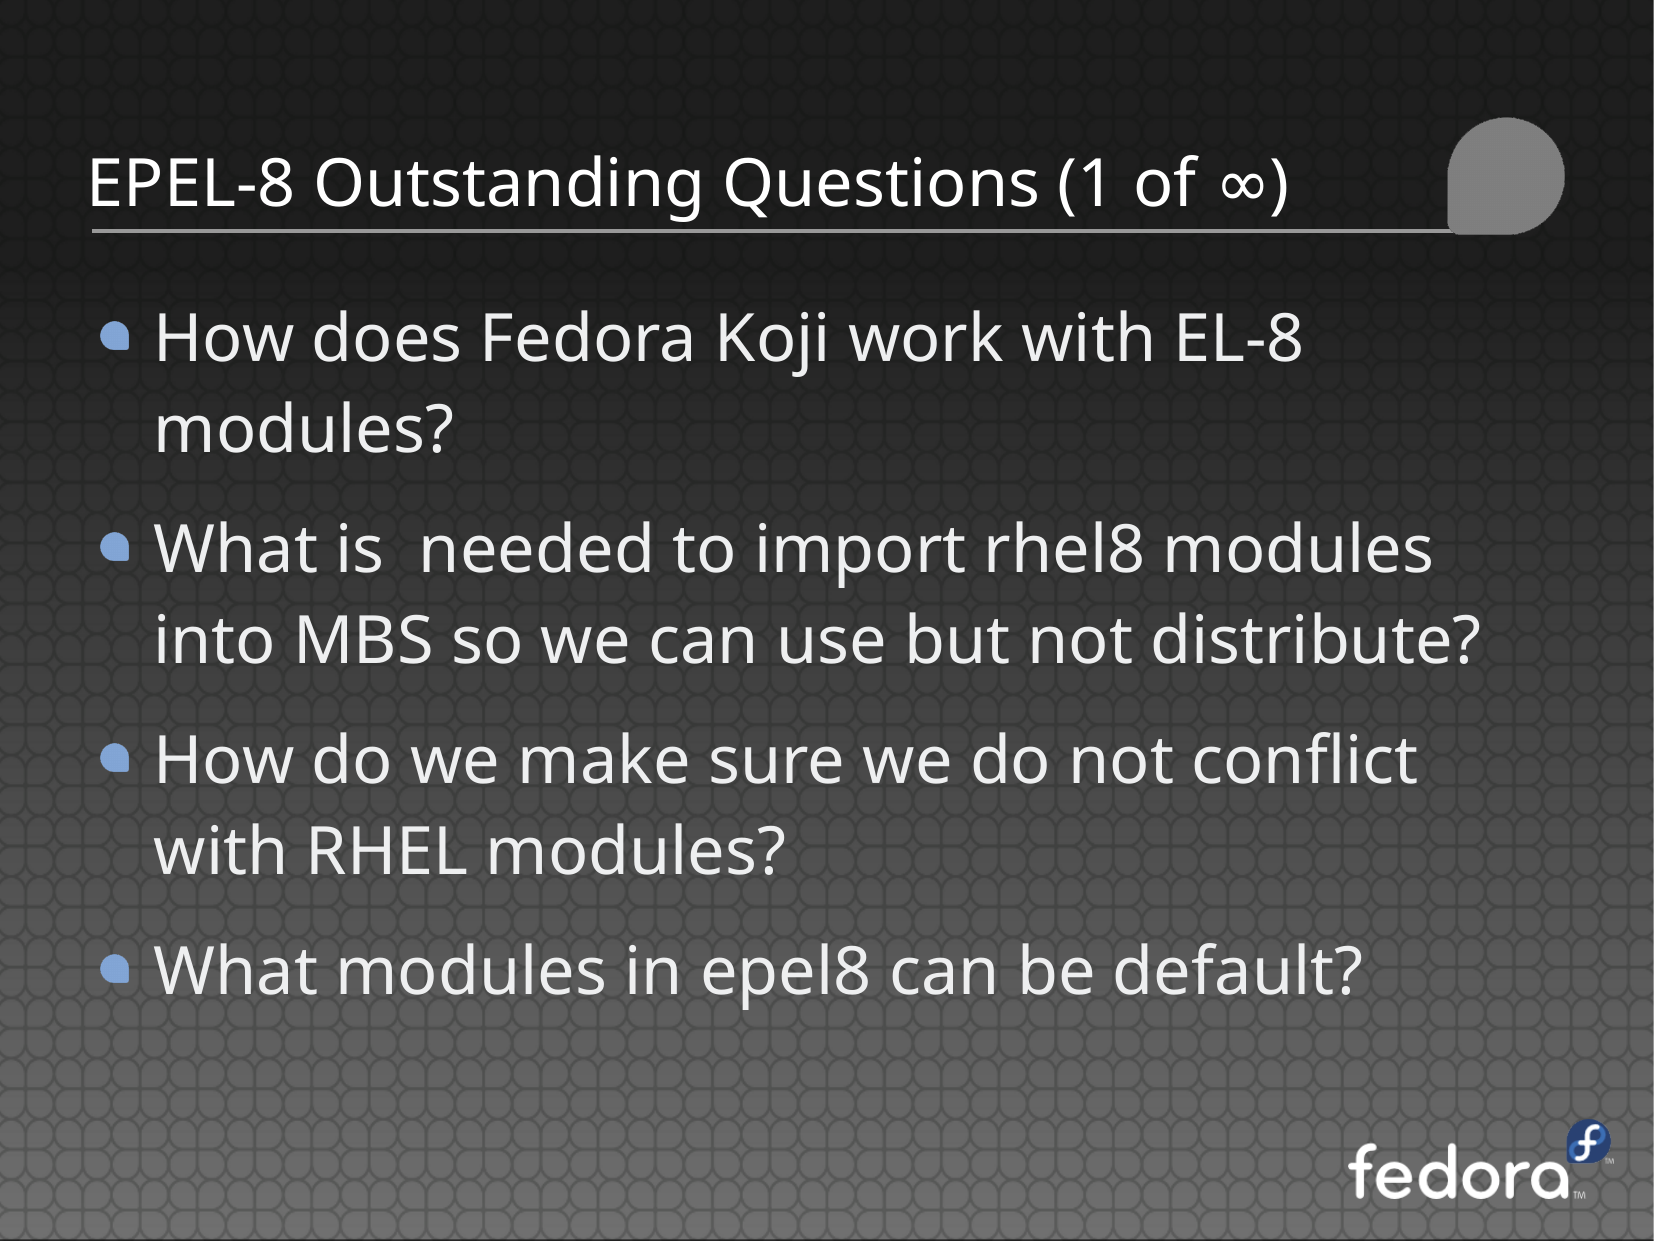

# EPEL-8 Outstanding Questions (1 of ∞)
How does Fedora Koji work with EL-8 modules?
What is needed to import rhel8 modules into MBS so we can use but not distribute?
How do we make sure we do not conflict with RHEL modules?
What modules in epel8 can be default?